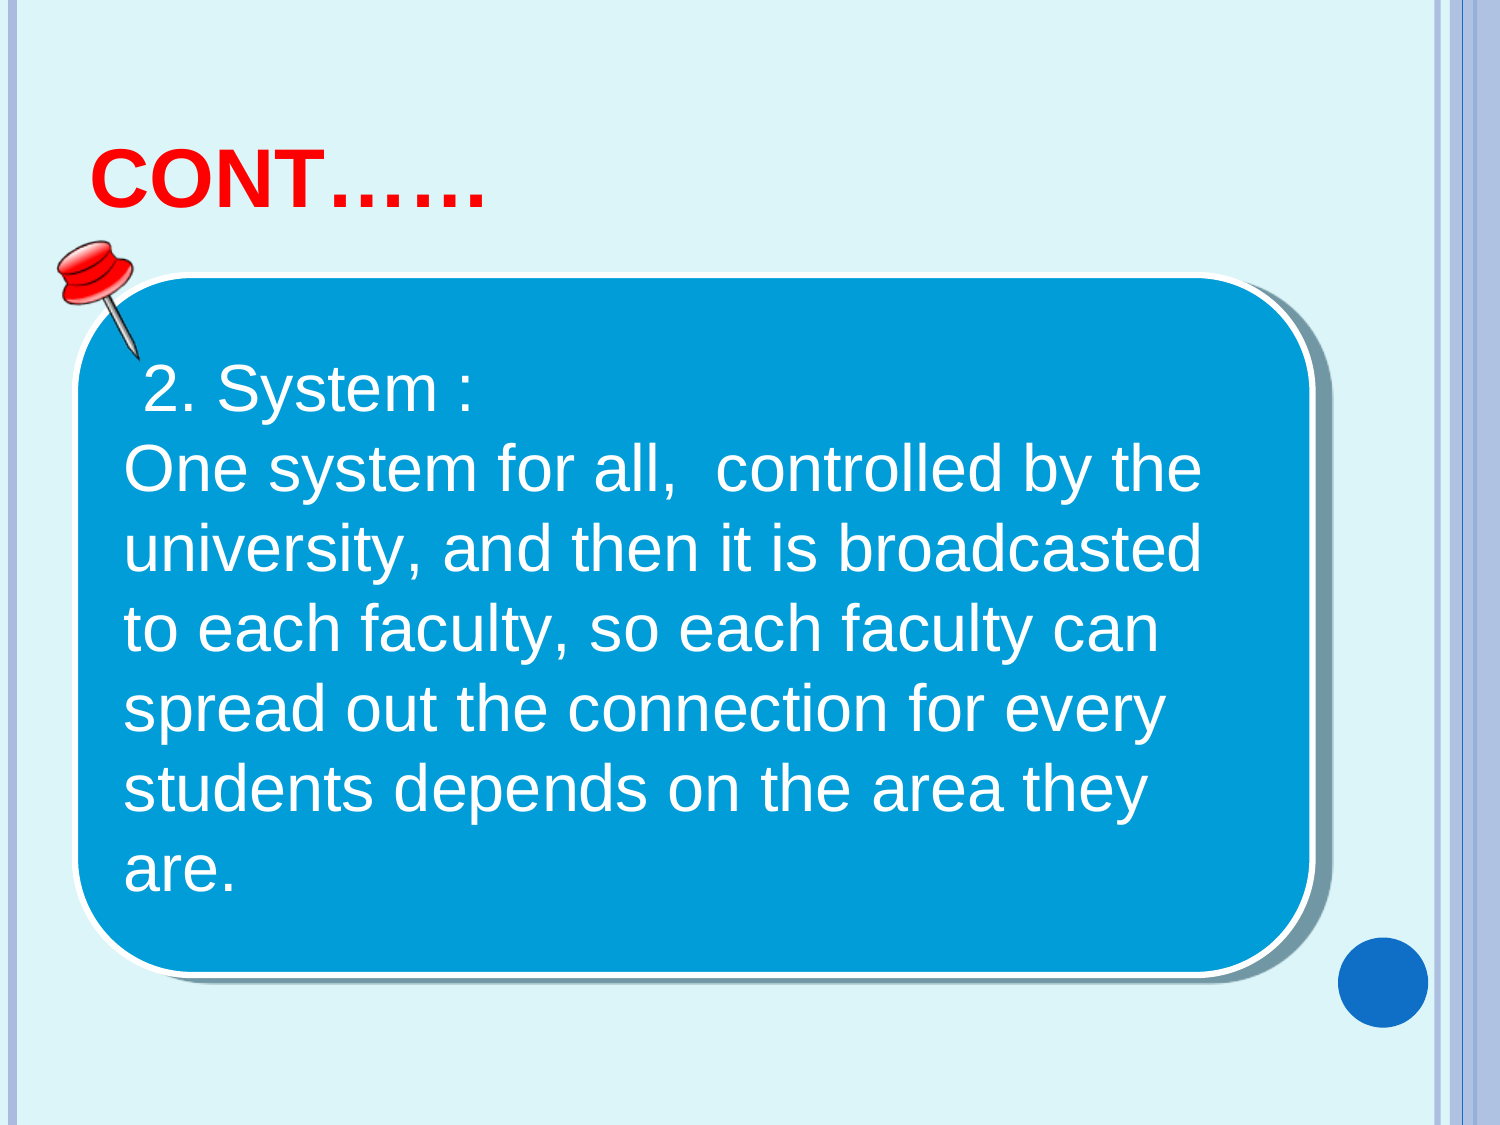

# CONT……
 2. System :
One system for all, controlled by the university, and then it is broadcasted to each faculty, so each faculty can spread out the connection for every students depends on the area they are.